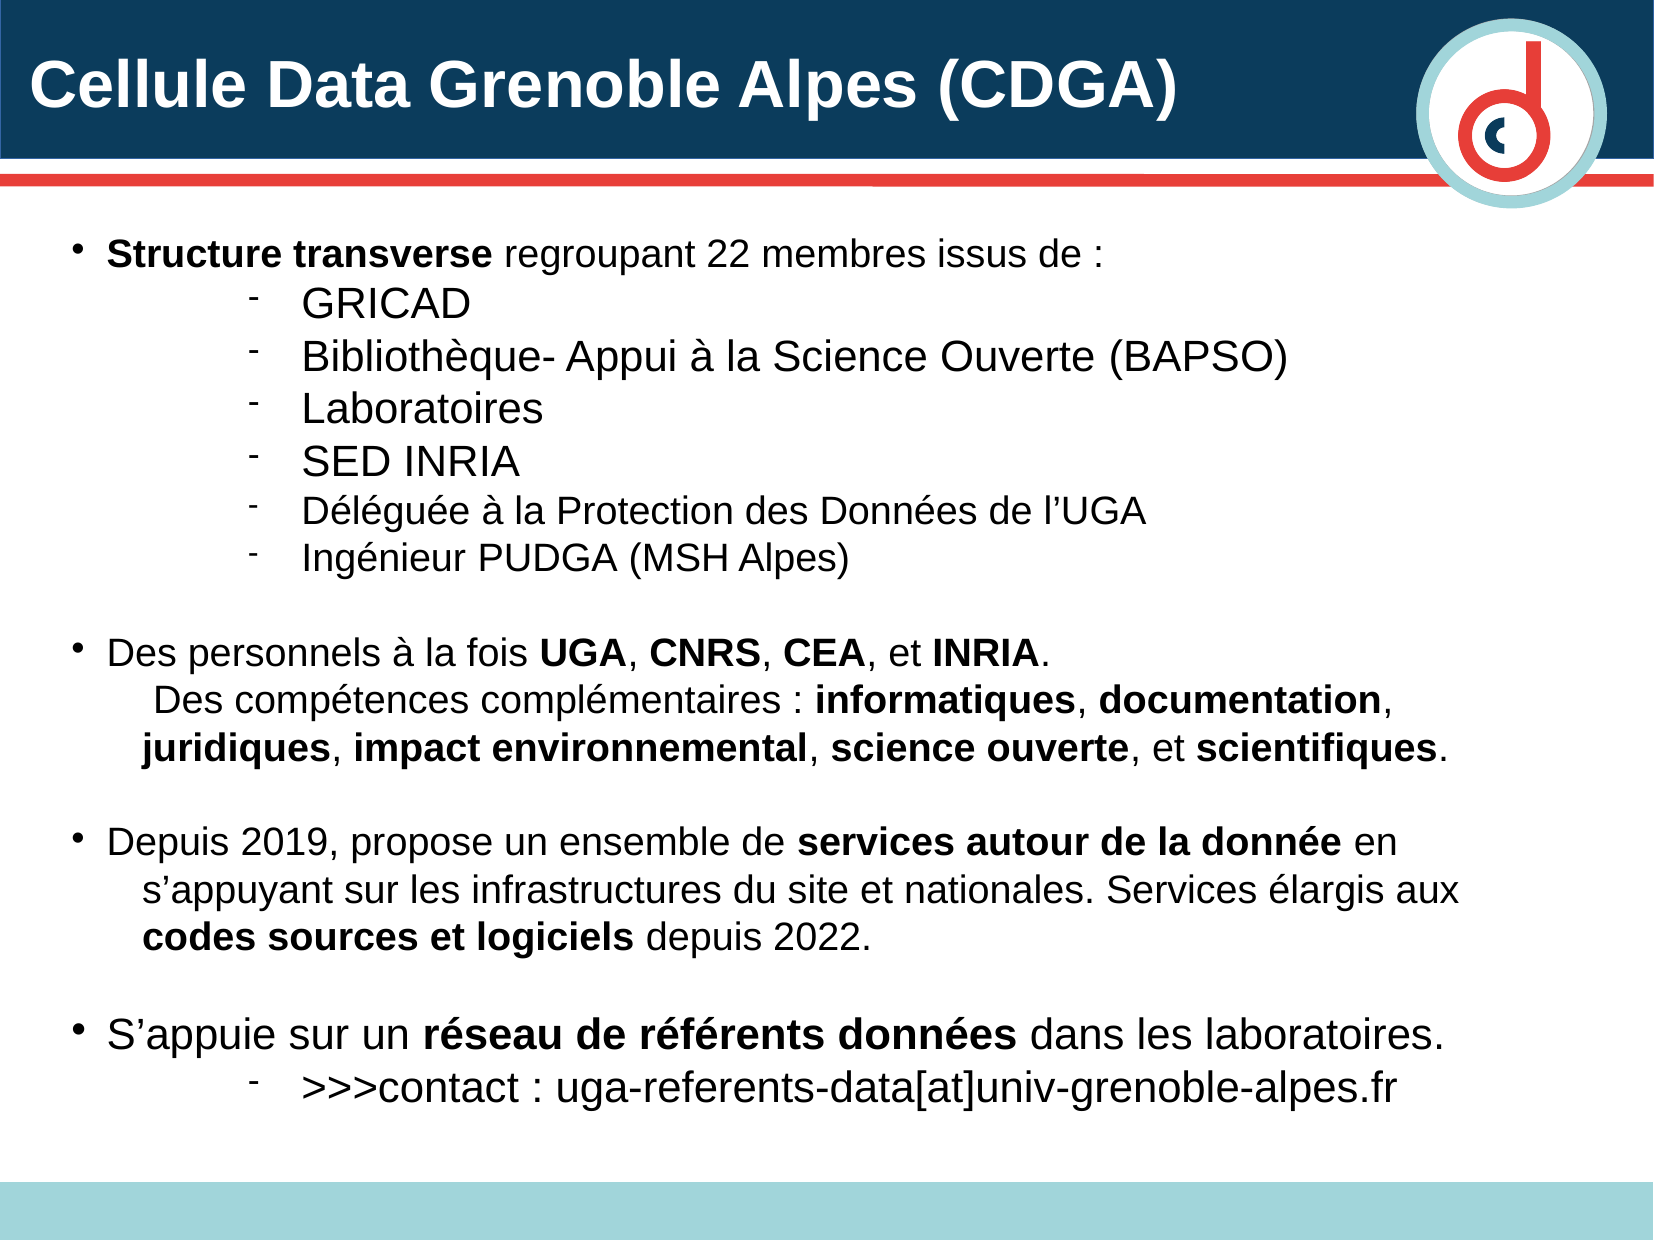

# Cellule Data Grenoble Alpes (CDGA)
Structure transverse regroupant 22 membres issus de :
GRICAD
Bibliothèque- Appui à la Science Ouverte (BAPSO)
Laboratoires
SED INRIA
Déléguée à la Protection des Données de l’UGA
Ingénieur PUDGA (MSH Alpes)
Des personnels à la fois UGA, CNRS, CEA, et INRIA.
 Des compétences complémentaires : informatiques, documentation, juridiques, impact environnemental, science ouverte, et scientifiques.
Depuis 2019, propose un ensemble de services autour de la donnée en s’appuyant sur les infrastructures du site et nationales. Services élargis aux codes sources et logiciels depuis 2022.
S’appuie sur un réseau de référents données dans les laboratoires.
>>>contact : uga-referents-data[at]univ-grenoble-alpes.fr